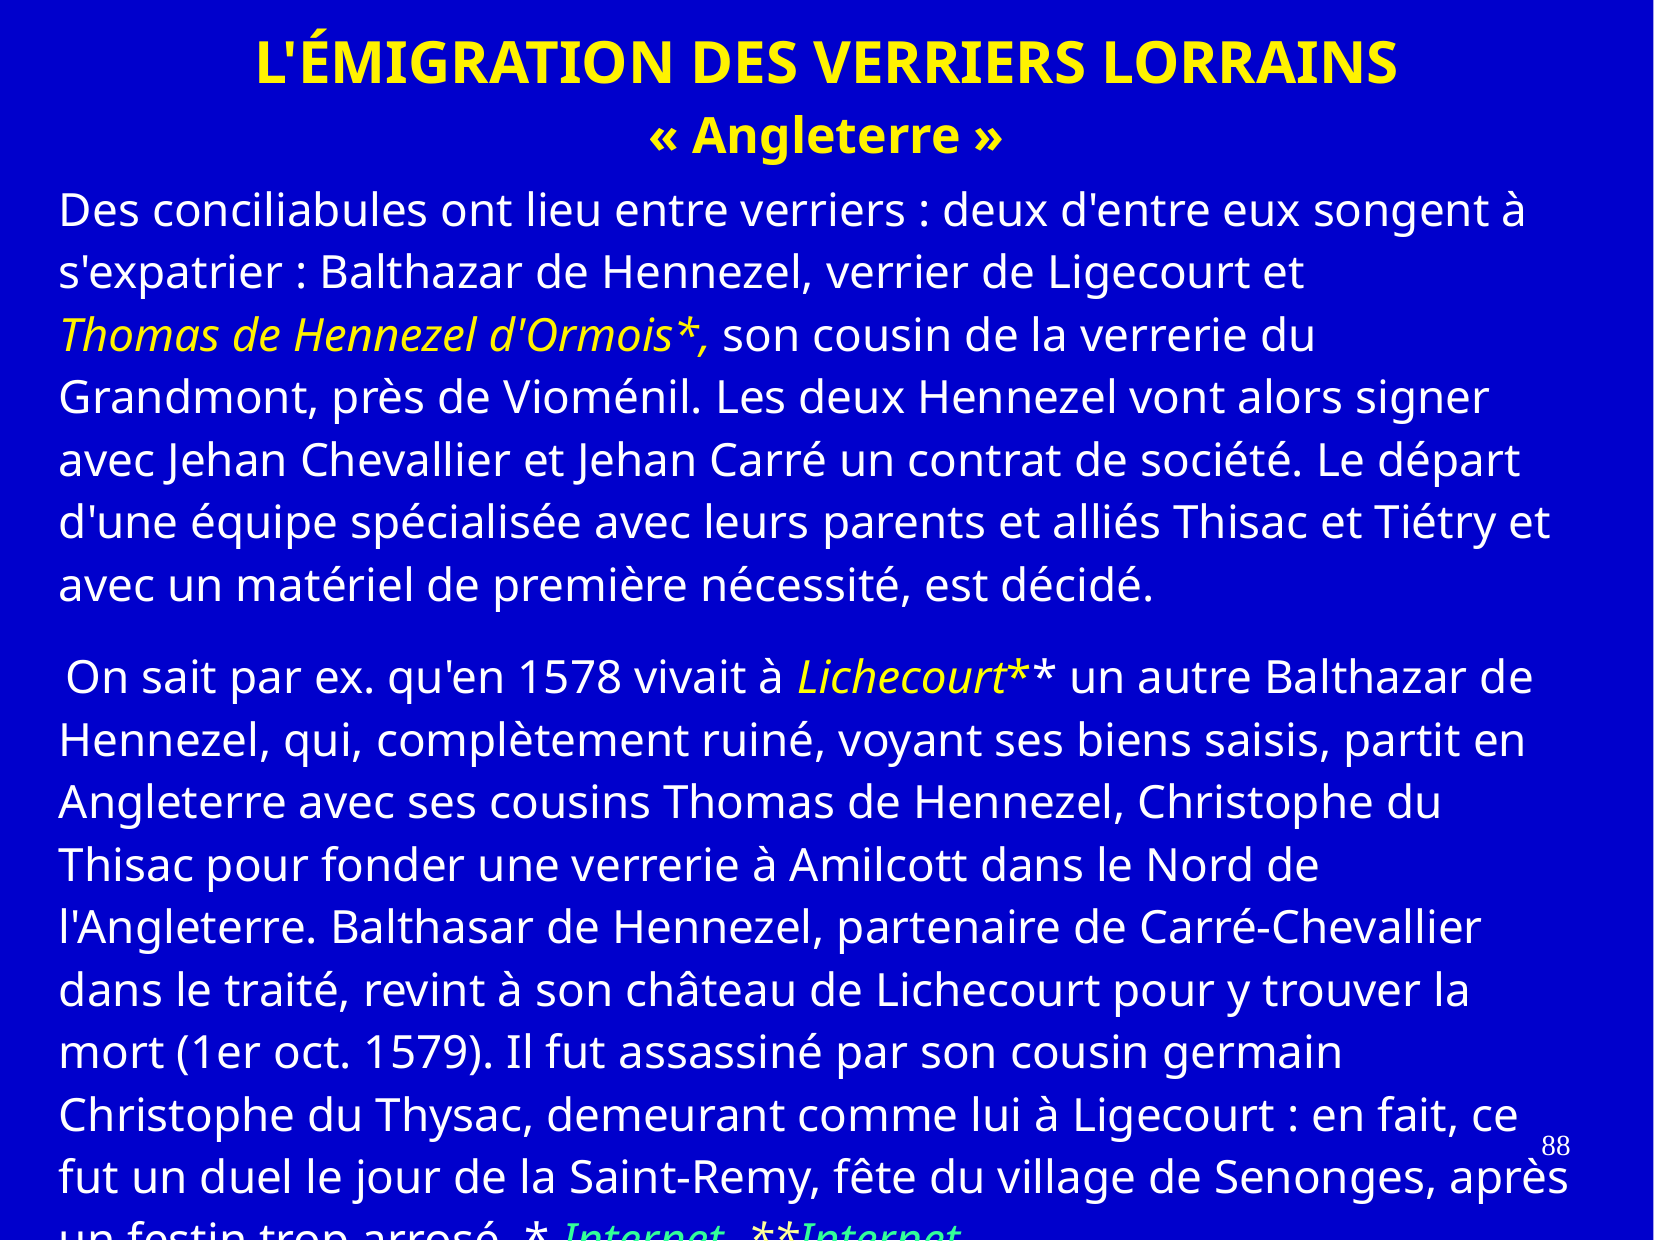

# L'ÉMIGRATION DES VERRIERS LORRAINS « Angleterre »
Des conciliabules ont lieu entre verriers : deux d'entre eux songent à s'expatrier : Balthazar de Hennezel, verrier de Ligecourt et Thomas de Hennezel d'Ormois*, son cousin de la verrerie du Grandmont, près de Vioménil. Les deux Hennezel vont alors signer avec Jehan Chevallier et Jehan Carré un contrat de société. Le départ d'une équipe spécialisée avec leurs parents et alliés Thisac et Tiétry et avec un matériel de première nécessité, est décidé.
 On sait par ex. qu'en 1578 vivait à Lichecourt** un autre Balthazar de Hennezel, qui, complètement ruiné, voyant ses biens saisis, partit en Angleterre avec ses cousins Thomas de Hennezel, Christophe du Thisac pour fonder une verrerie à Amilcott dans le Nord de l'Angleterre. Balthasar de Hennezel, partenaire de Carré-Chevallier dans le traité, revint à son château de Lichecourt pour y trouver la mort (1er oct. 1579). Il fut assassiné par son cousin germain Christophe du Thysac, demeurant comme lui à Ligecourt : en fait, ce fut un duel le jour de la Saint-Remy, fête du village de Senonges, après un festin trop arrosé. * Internet **Internet
88